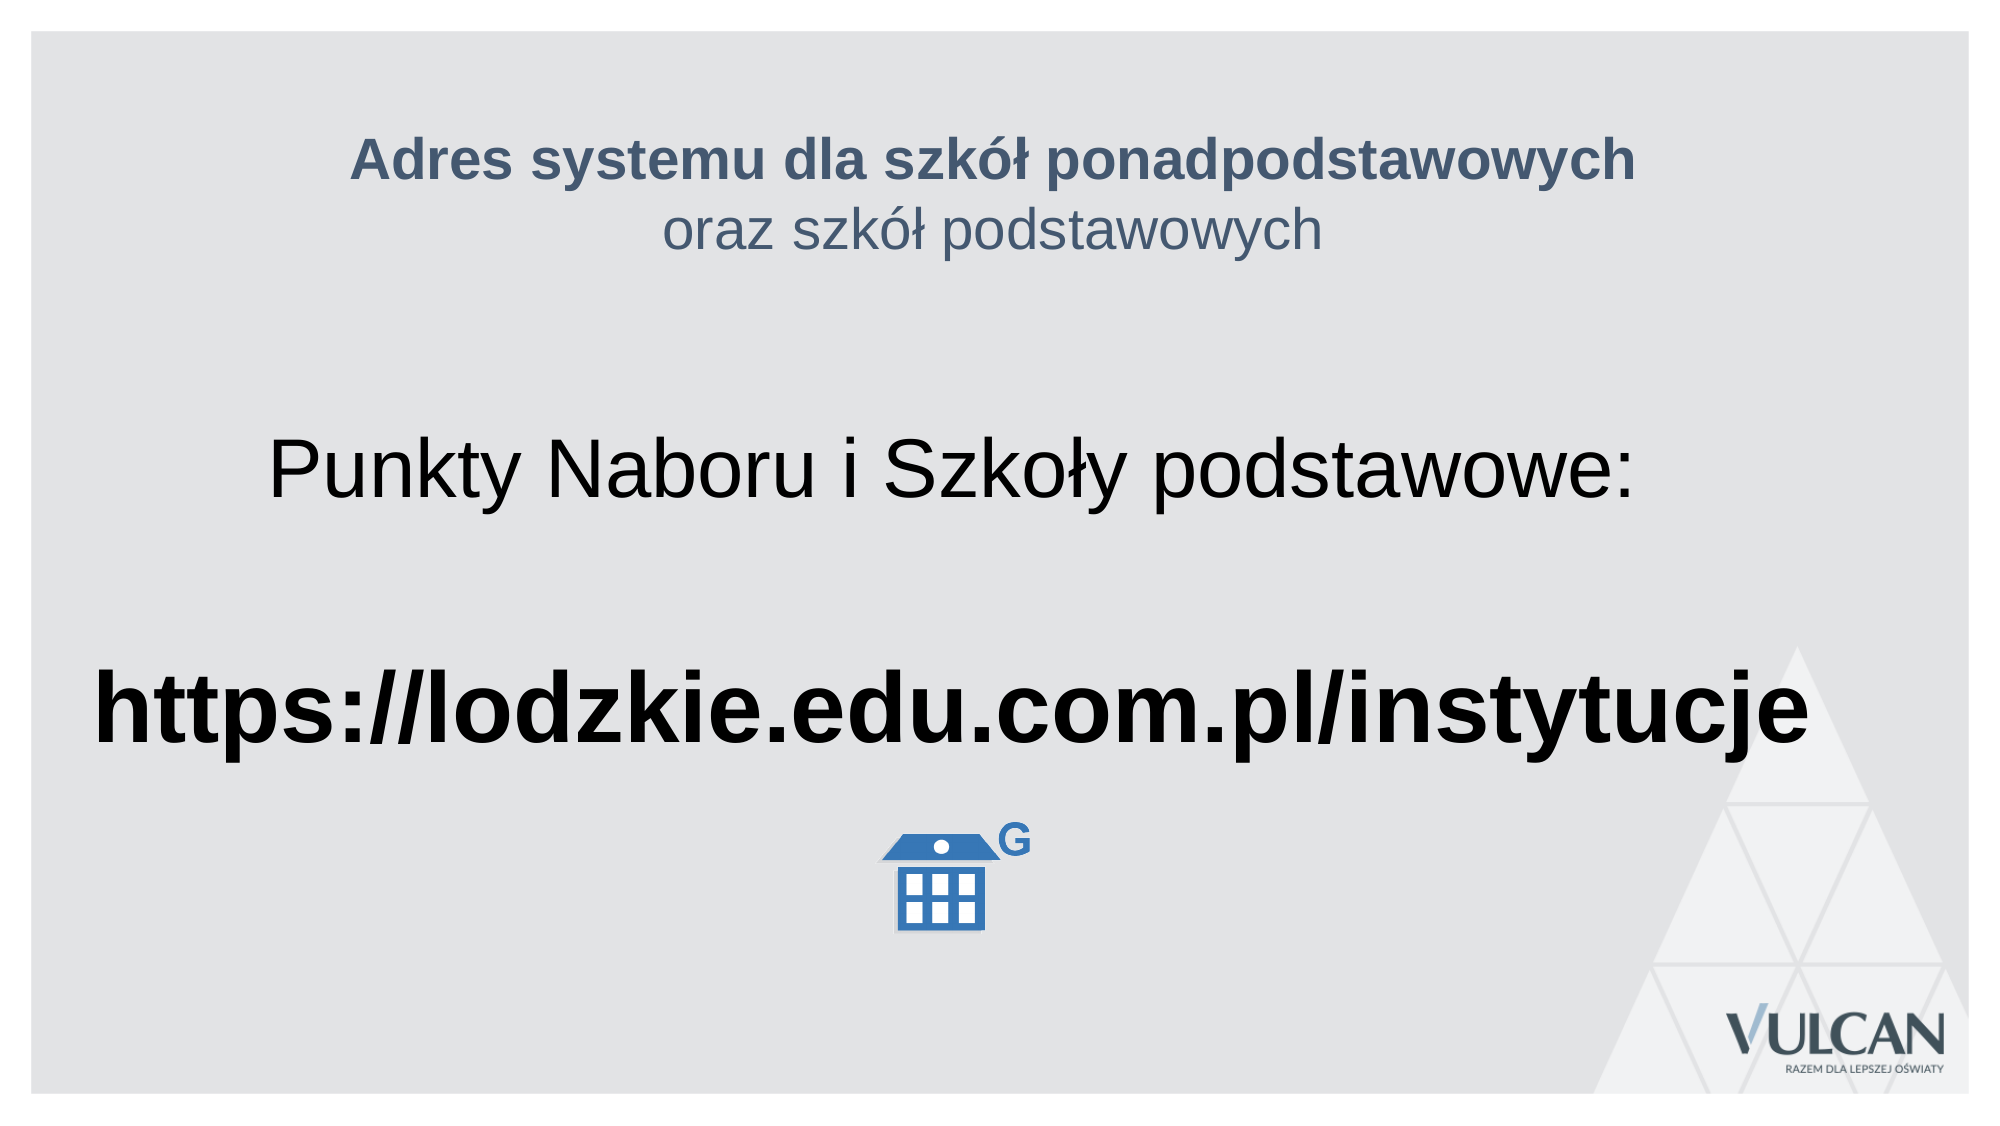

Adres systemu dla szkół ponadpodstawowych
oraz szkół podstawowych
# Punkty Naboru i Szkoły podstawowe:
 https://lodzkie.edu.com.pl/instytucje